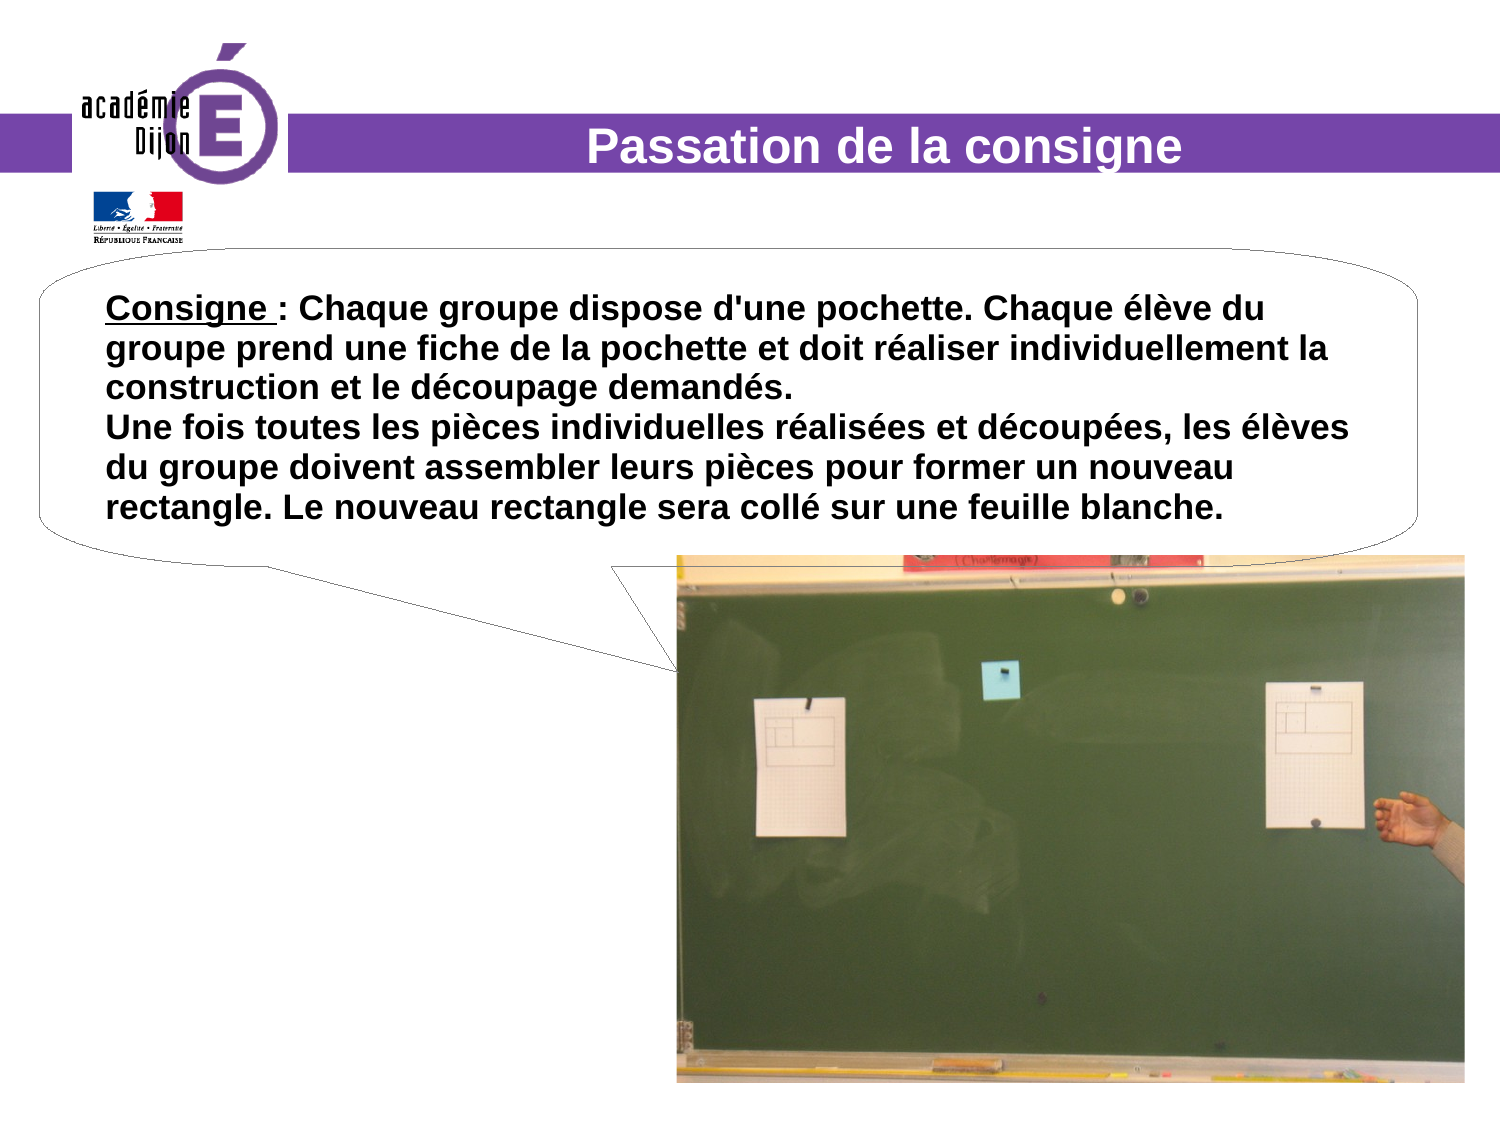

# Passation de la consigne
Consigne : Chaque groupe dispose d'une pochette. Chaque élève du groupe prend une fiche de la pochette et doit réaliser individuellement la construction et le découpage demandés.
Une fois toutes les pièces individuelles réalisées et découpées, les élèves du groupe doivent assembler leurs pièces pour former un nouveau rectangle. Le nouveau rectangle sera collé sur une feuille blanche.